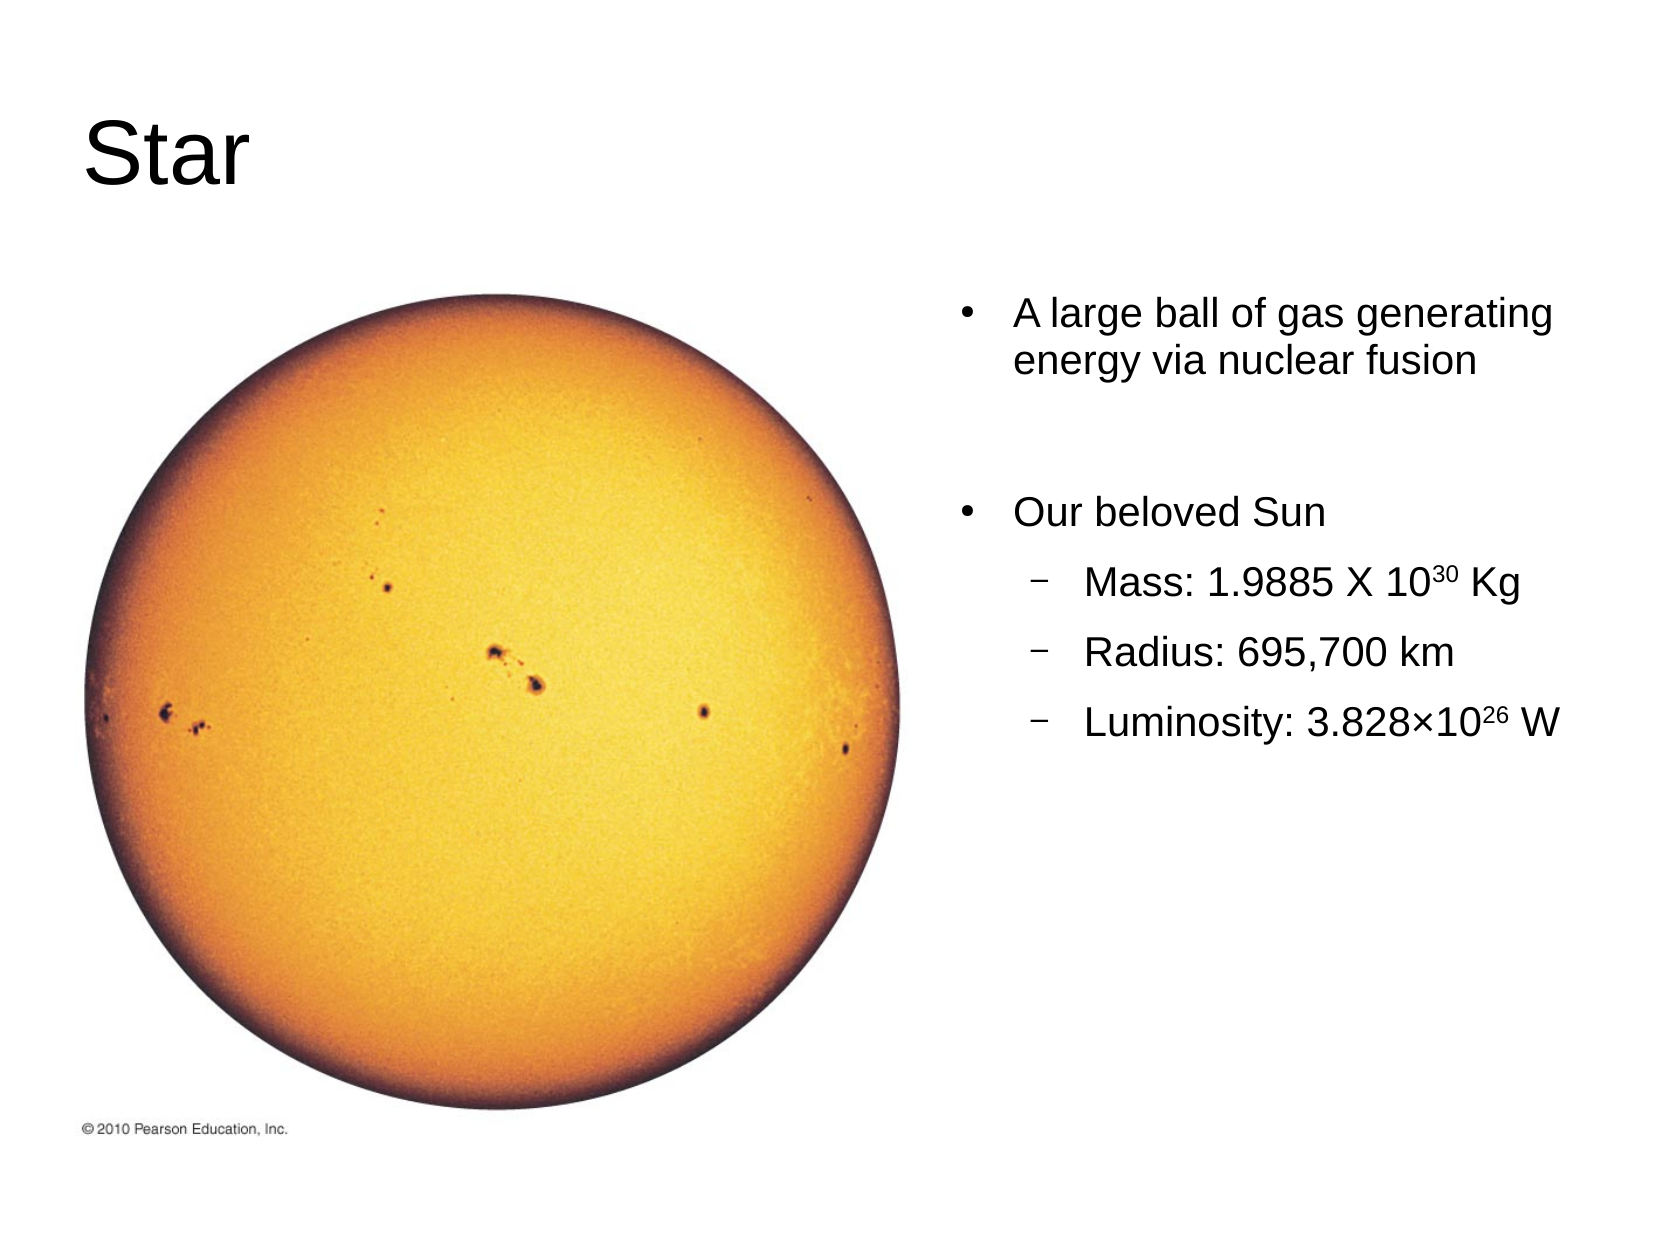

# Star
A large ball of gas generating energy via nuclear fusion
Our beloved Sun
Mass: 1.9885 X 1030 Kg
Radius: 695,700 km
Luminosity: 3.828×1026 W